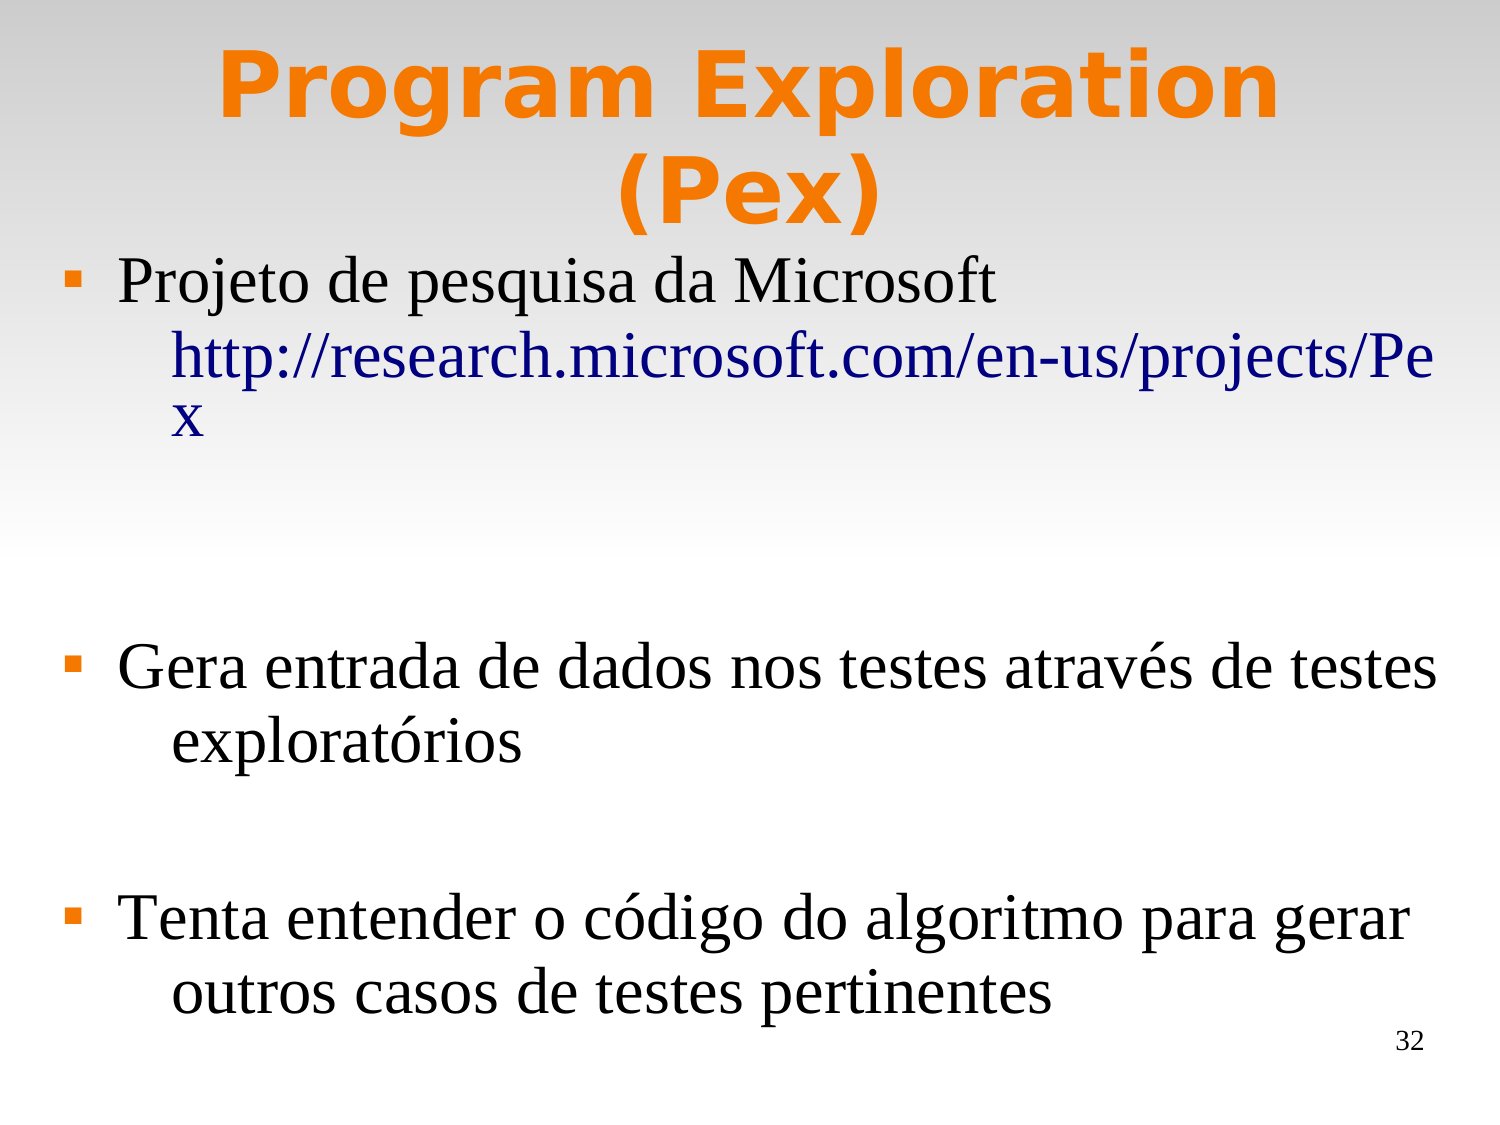

# Program Exploration (Pex)
Projeto de pesquisa da Microsoft
http://research.microsoft.com/en-us/projects/Pex
Gera entrada de dados nos testes através de testes exploratórios
Tenta entender o código do algoritmo para gerar outros casos de testes pertinentes
32